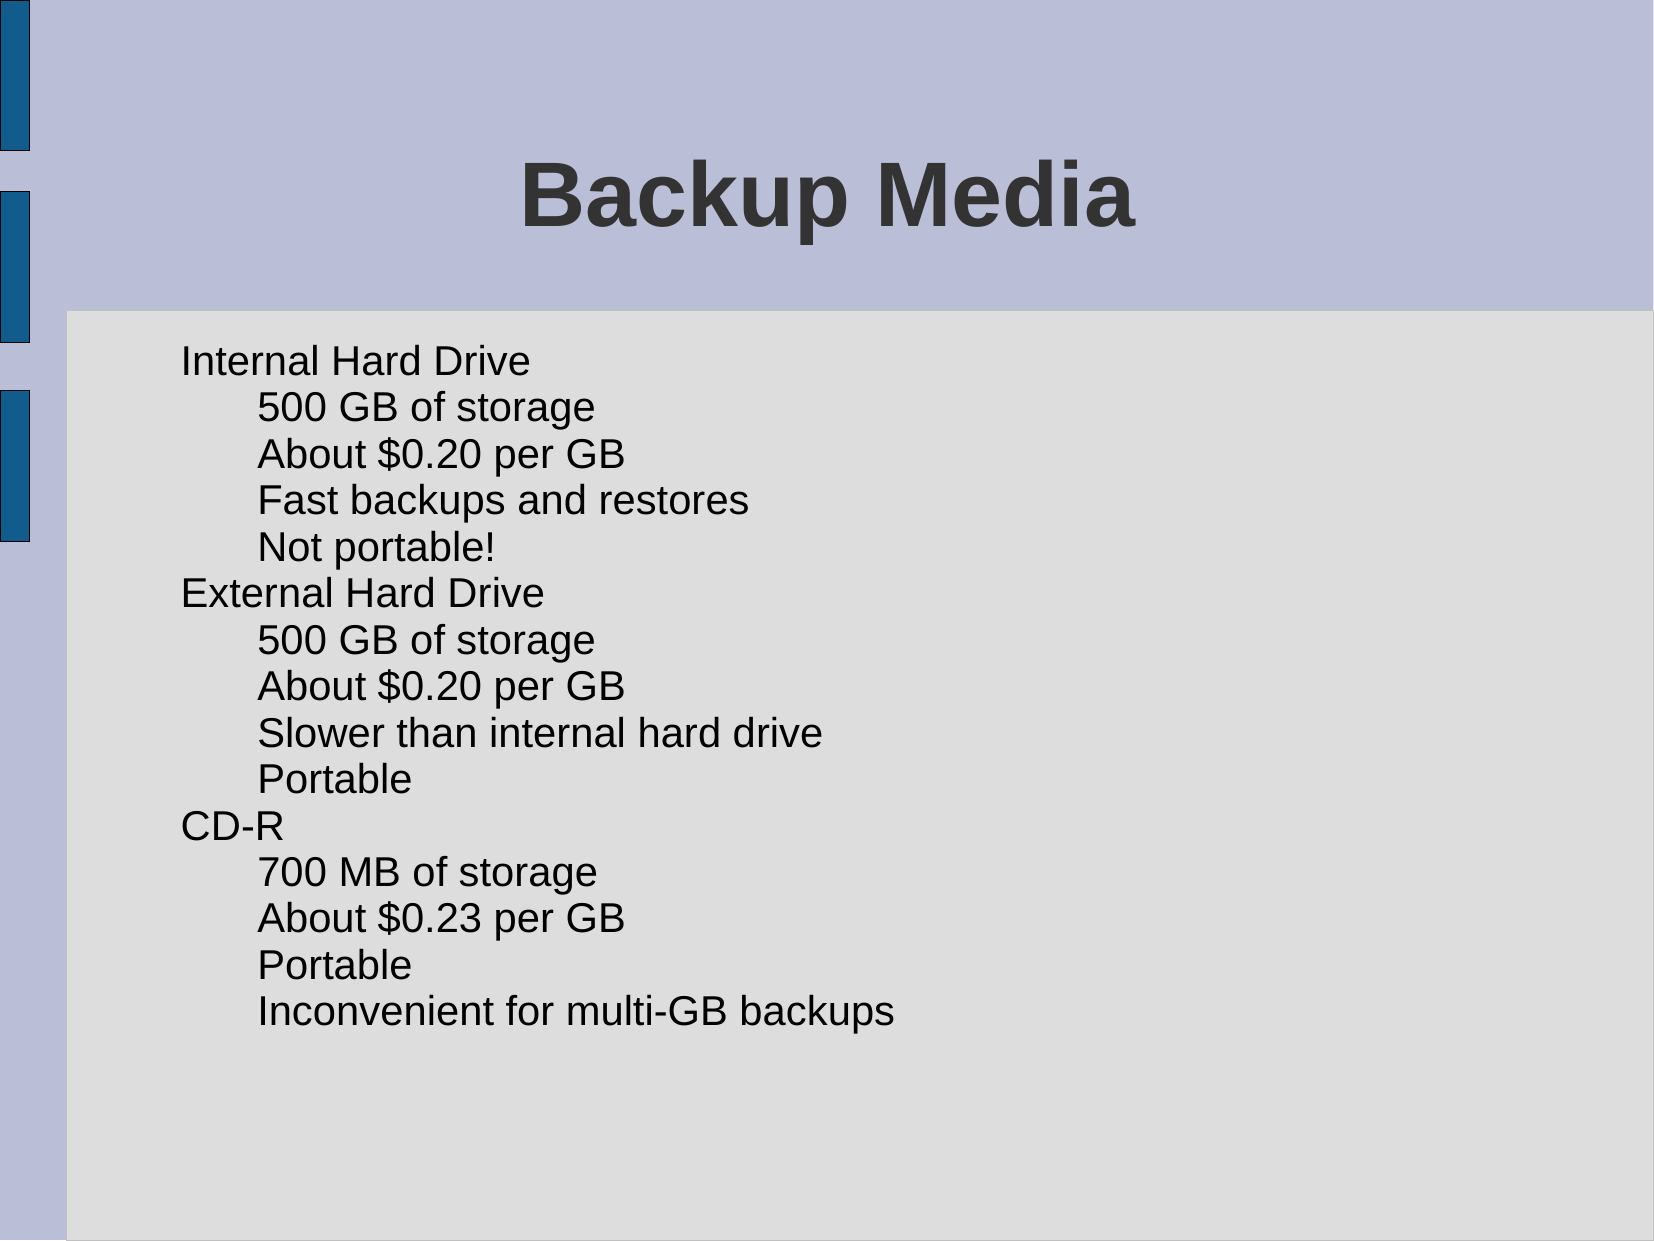

# Backup Media
Internal Hard Drive
500 GB of storage
About $0.20 per GB
Fast backups and restores
Not portable!
External Hard Drive
500 GB of storage
About $0.20 per GB
Slower than internal hard drive
Portable
CD-R
700 MB of storage
About $0.23 per GB
Portable
Inconvenient for multi-GB backups